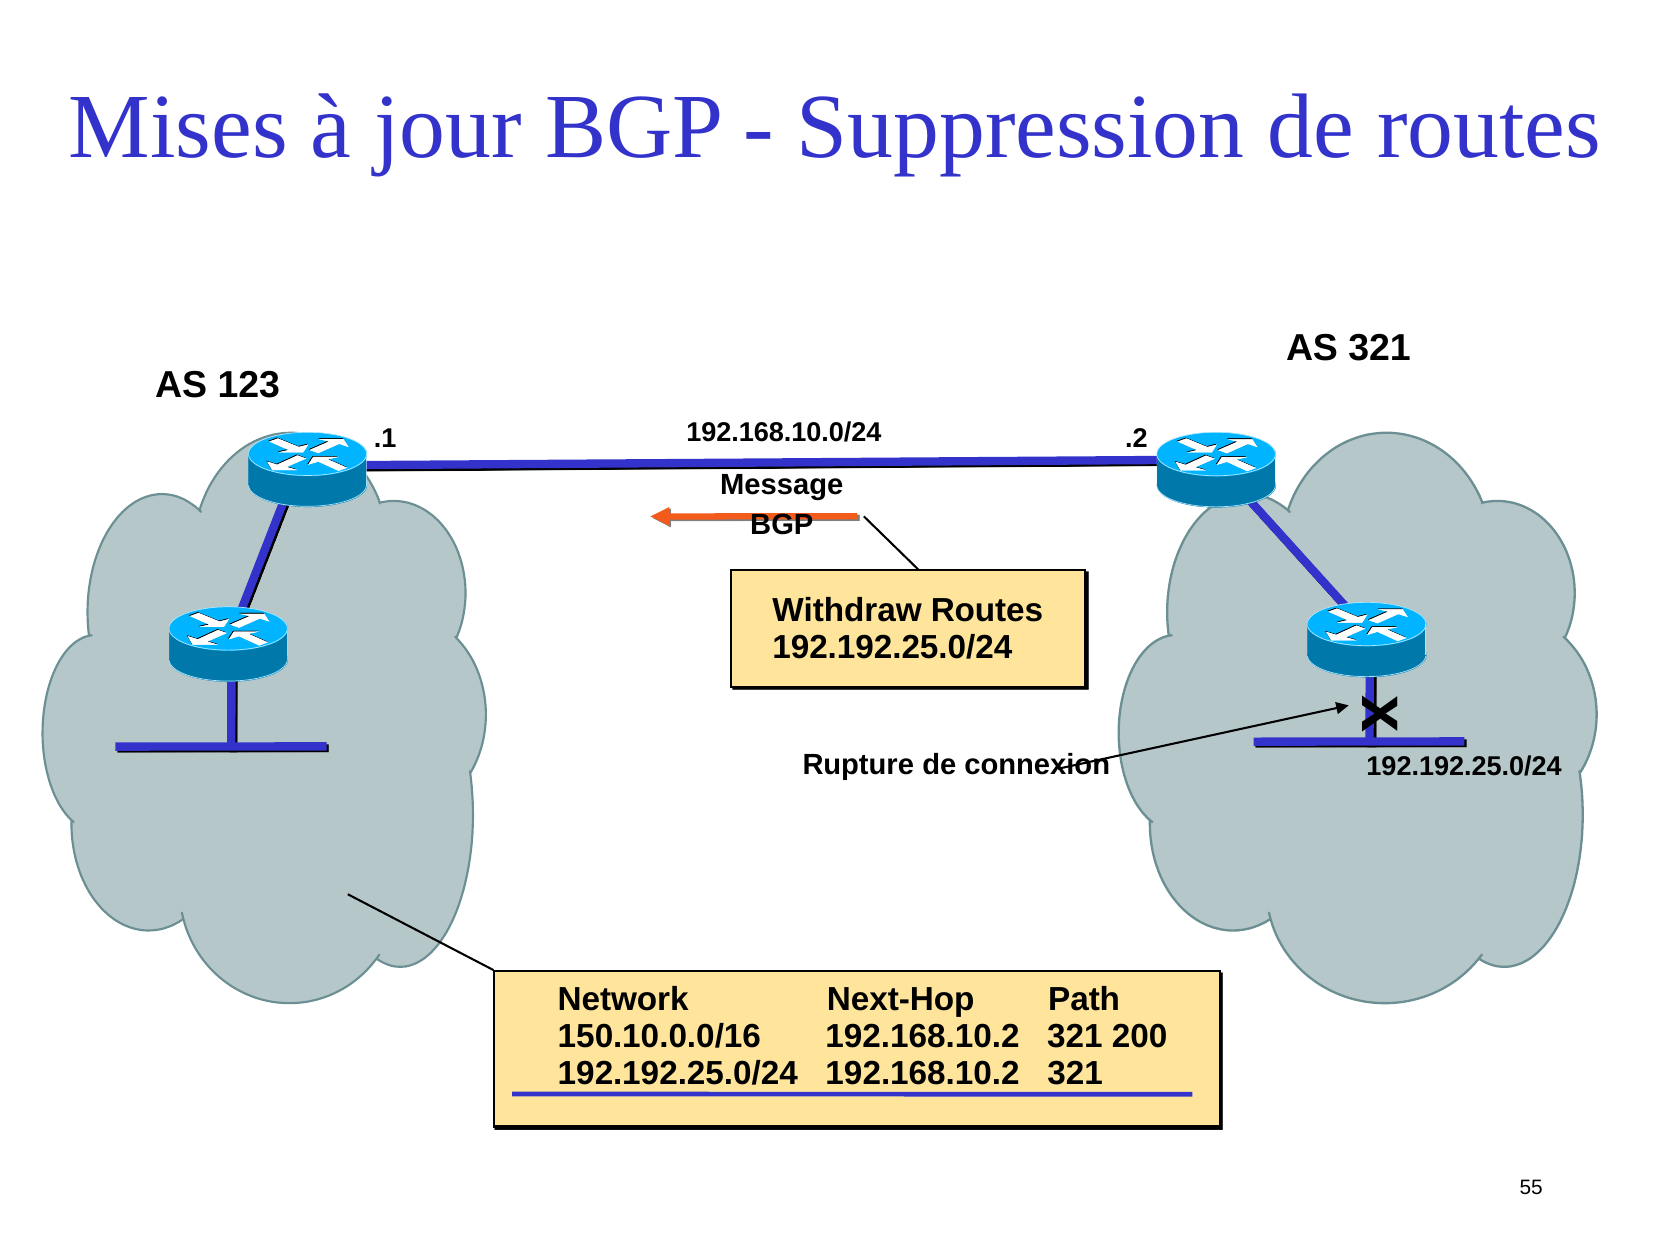

# Mises à jour BGP - Suppression de routes
AS 321
AS 123
192.168.10.0/24
.1
.2
Message
BGP
Withdraw Routes
192.192.25.0/24
x
Rupture de connexion
192.192.25.0/24
Network Next-Hop Path
150.10.0.0/16 192.168.10.2 321 200
192.192.25.0/24 192.168.10.2 321